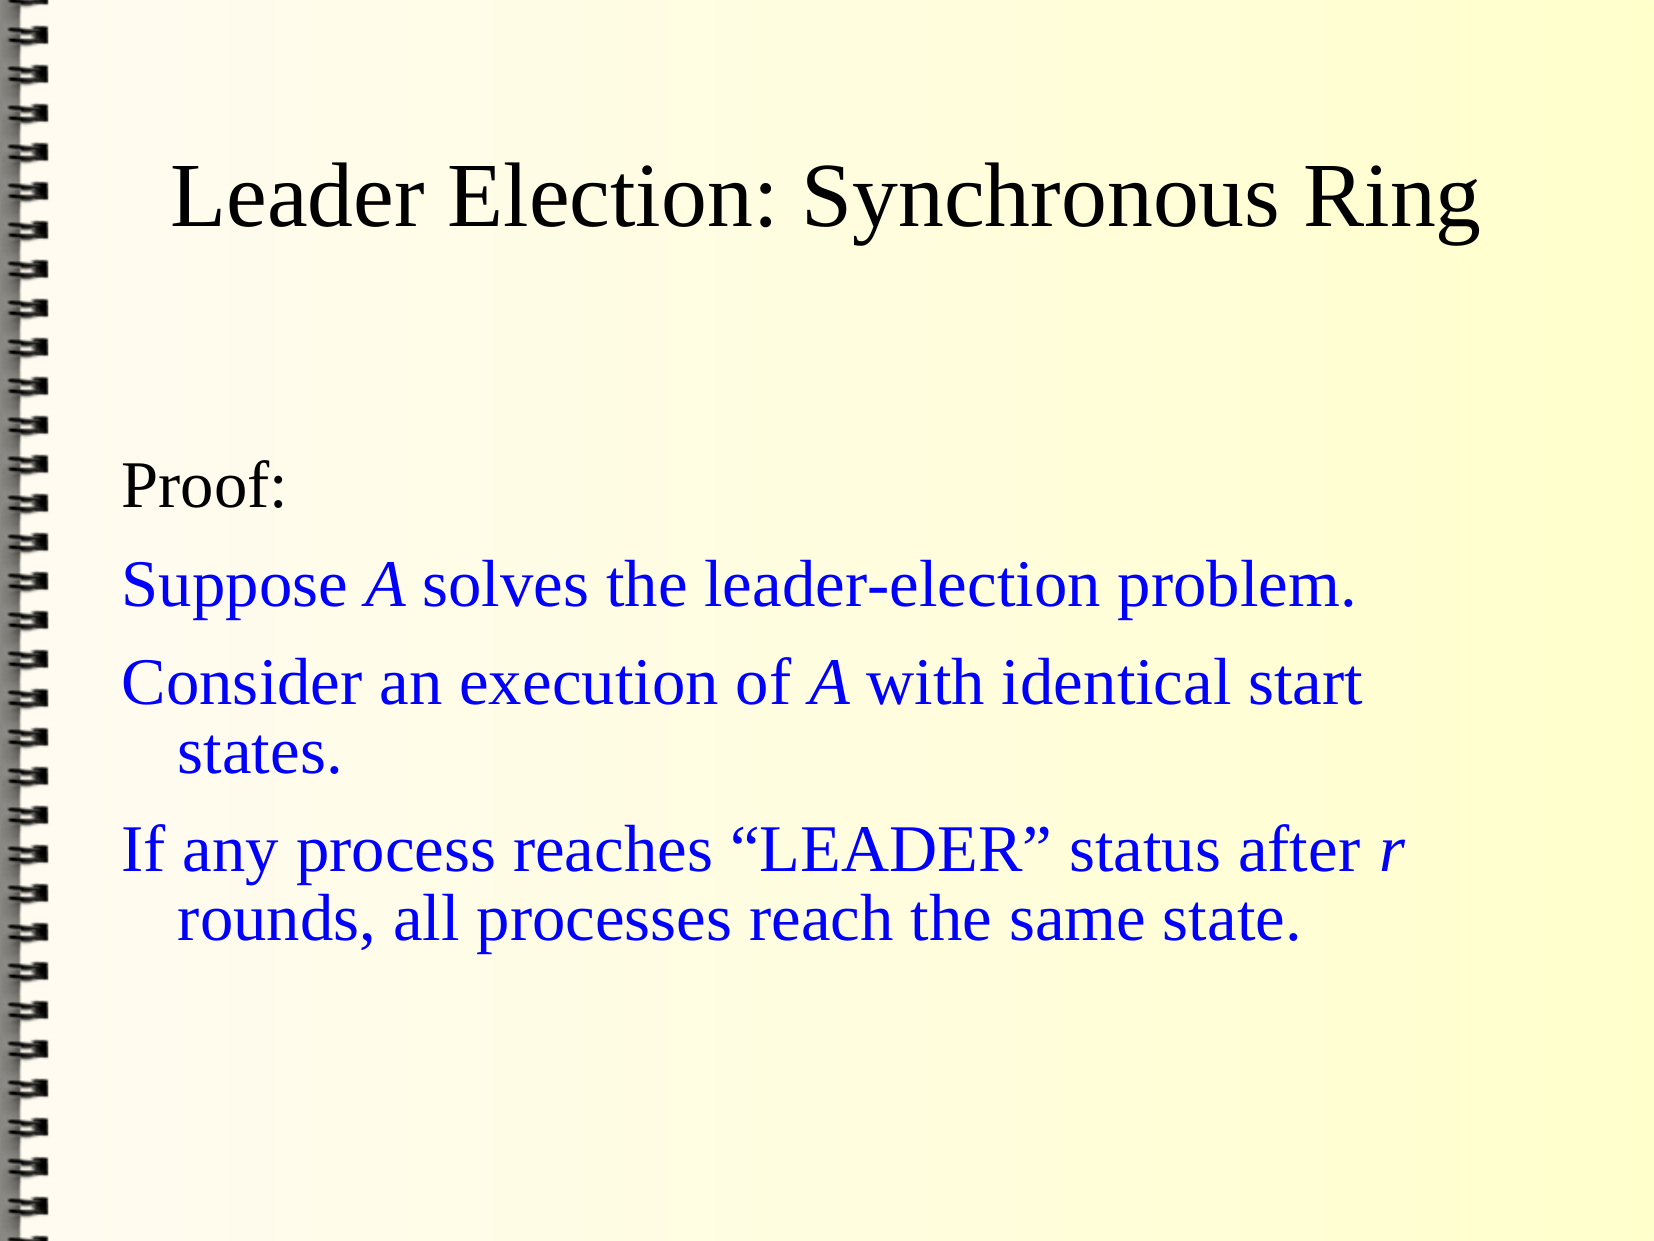

# Leader Election: Synchronous Ring
Proof:
Suppose A solves the leader-election problem.
Consider an execution of A with identical start states.
If any process reaches “LEADER” status after r rounds, all processes reach the same state.